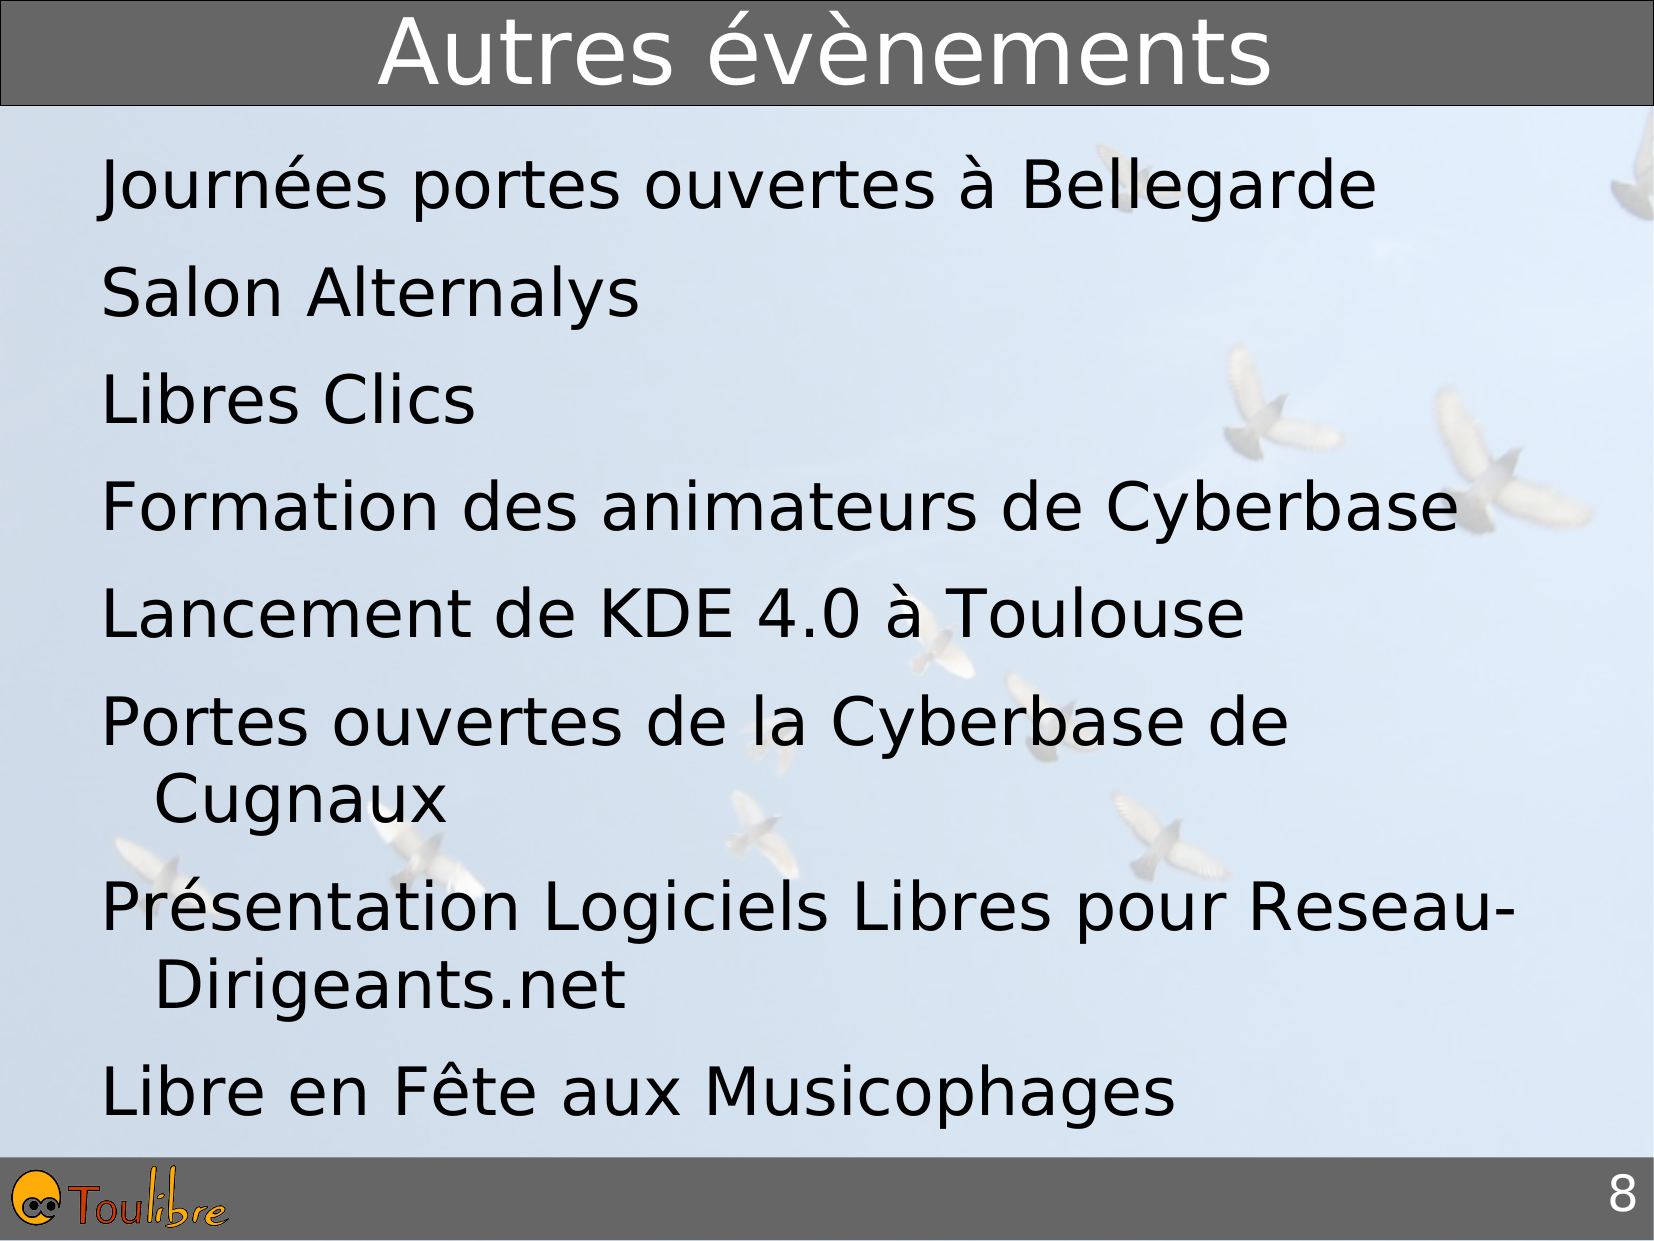

# Autres évènements
Journées portes ouvertes à Bellegarde
Salon Alternalys
Libres Clics
Formation des animateurs de Cyberbase
Lancement de KDE 4.0 à Toulouse
Portes ouvertes de la Cyberbase de Cugnaux
Présentation Logiciels Libres pour Reseau-Dirigeants.net
Libre en Fête aux Musicophages